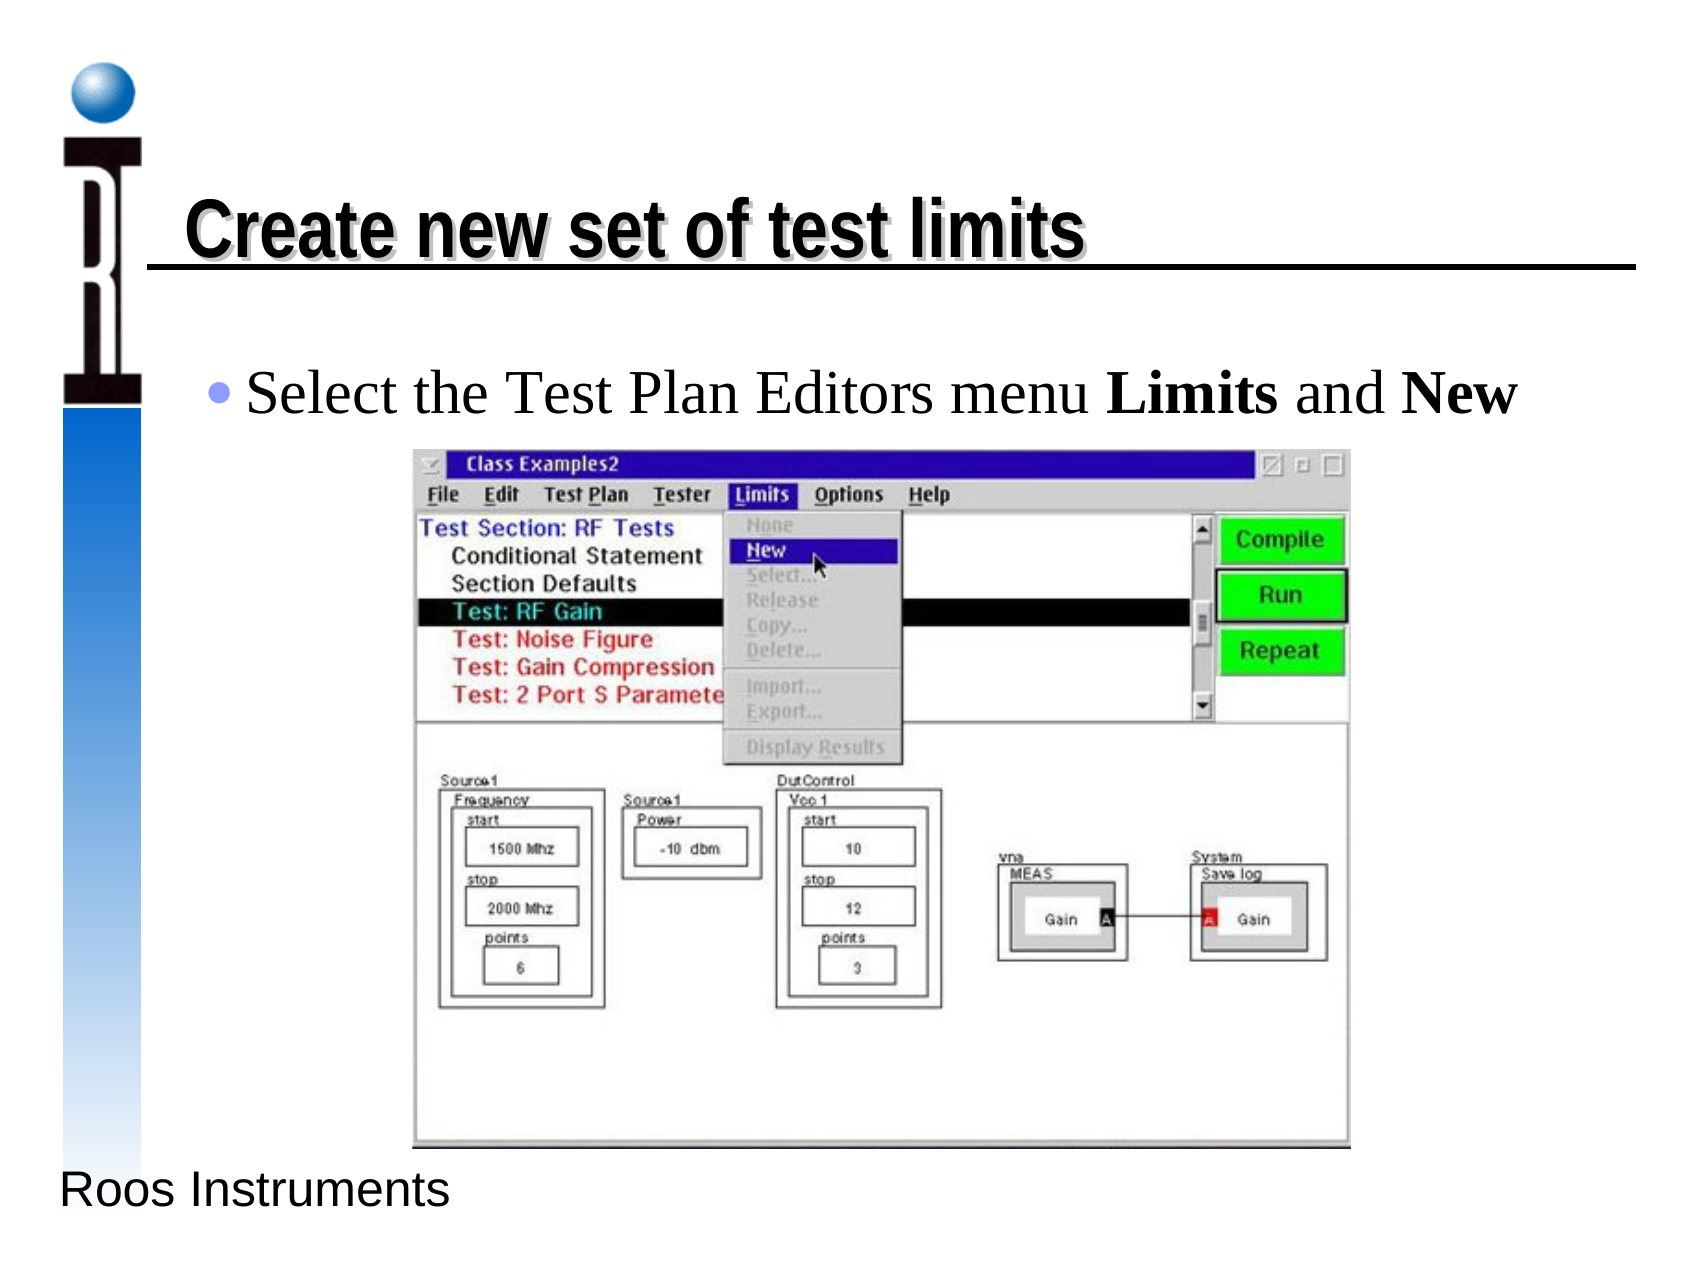

Create new set of test limits
Select the Test Plan Editors menu Limits and New